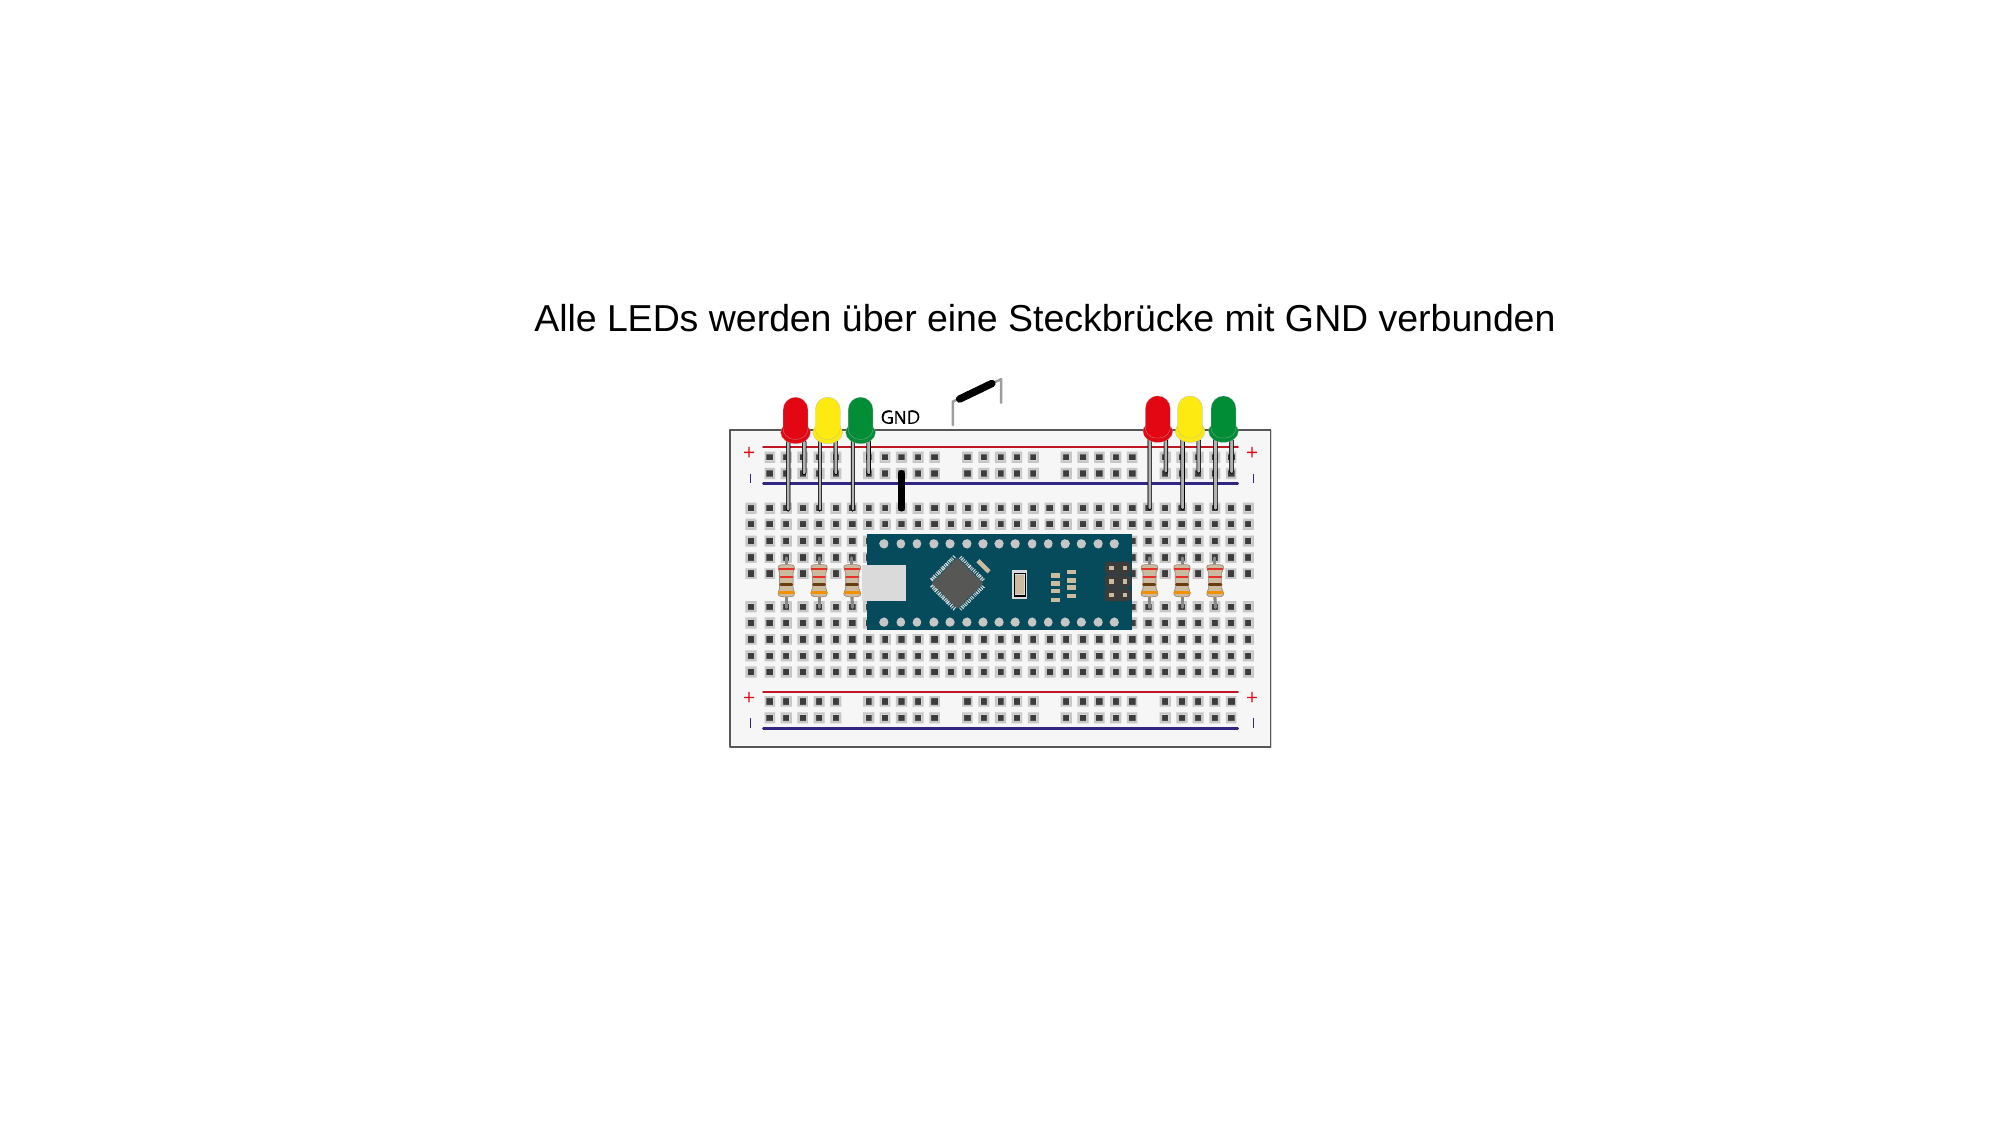

Alle LEDs werden über eine Steckbrücke mit GND verbunden